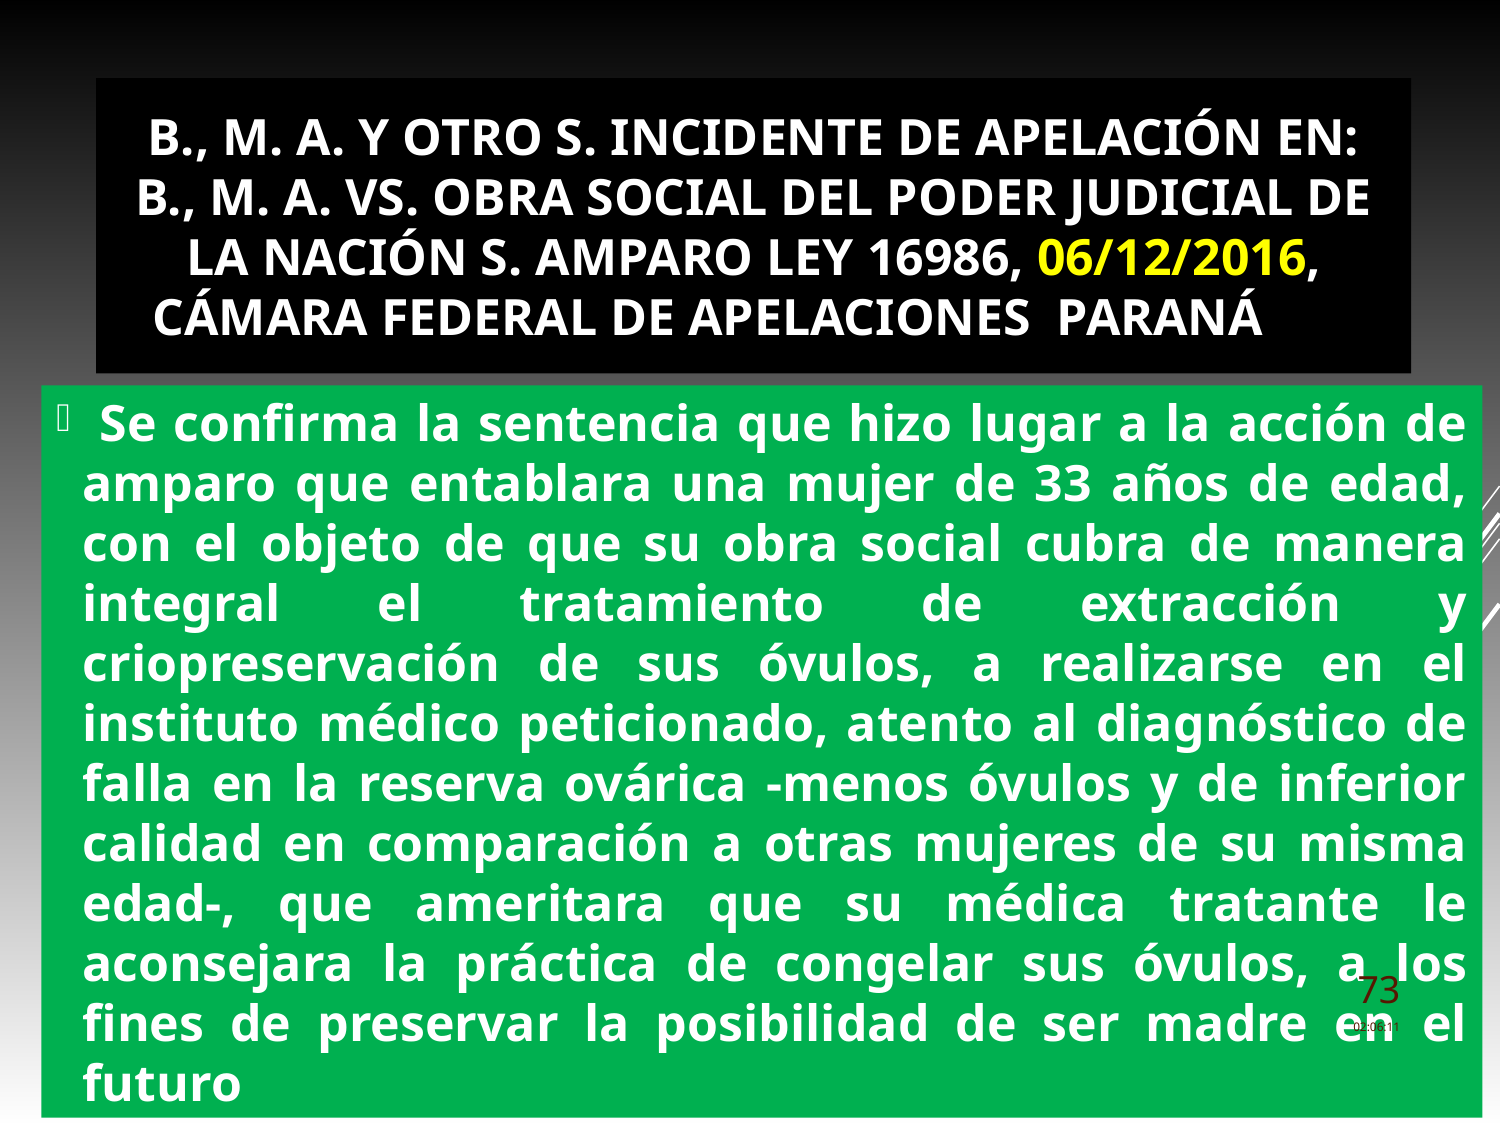

# B., M. A. y otro s. Incidente de apelación en: B., M. A. vs. Obra Social del Poder Judicial de la Nación s. Amparo Ley 16986, 06/12/2016, Cámara Federal de Apelaciones Paraná
 Se confirma la sentencia que hizo lugar a la acción de amparo que entablara una mujer de 33 años de edad, con el objeto de que su obra social cubra de manera integral el tratamiento de extracción y criopreservación de sus óvulos, a realizarse en el instituto médico peticionado, atento al diagnóstico de falla en la reserva ovárica -menos óvulos y de inferior calidad en comparación a otras mujeres de su misma edad-, que ameritara que su médica tratante le aconsejara la práctica de congelar sus óvulos, a los fines de preservar la posibilidad de ser madre en el futuro
02:48:04